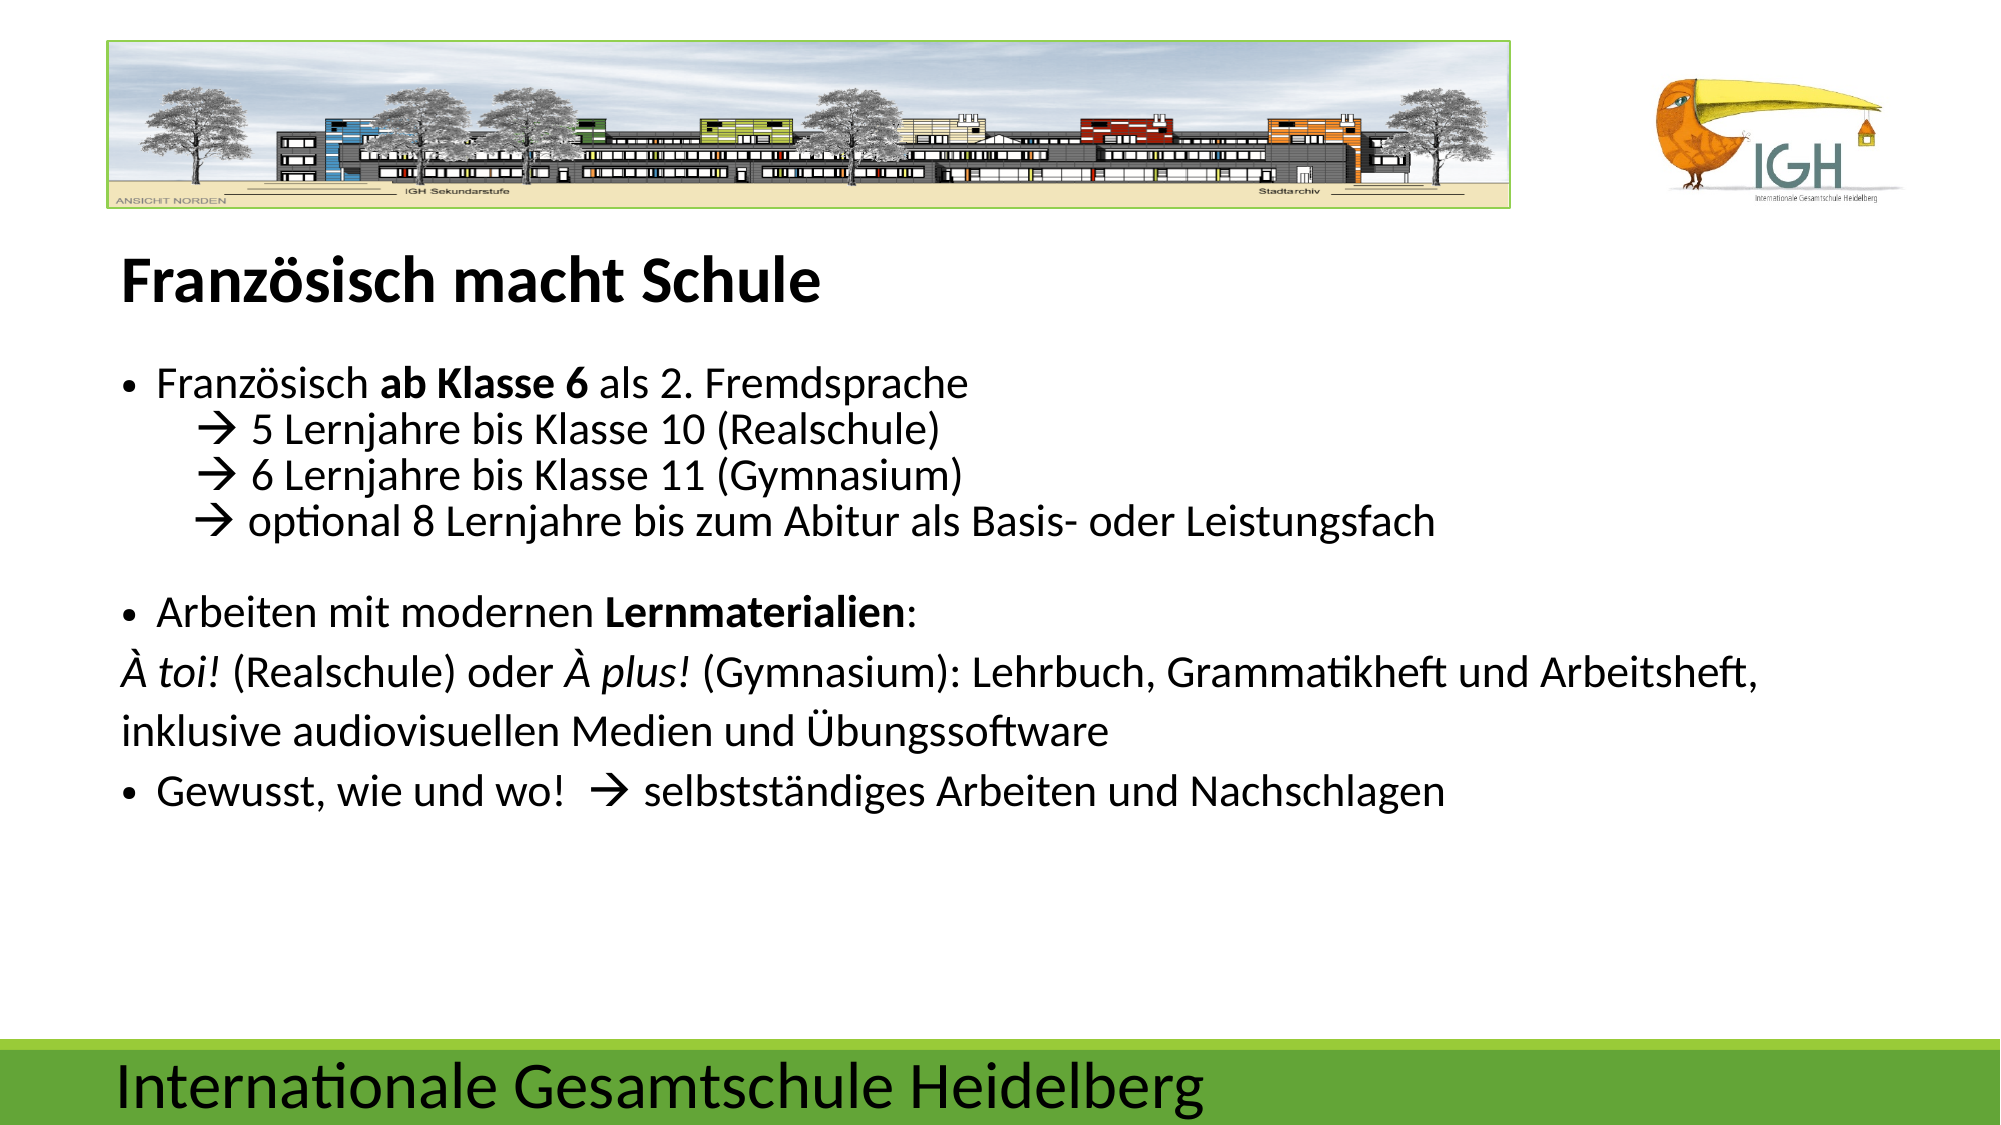

Französisch macht Schule
Französisch ab Klasse 6 als 2. Fremdsprache
	 5 Lernjahre bis Klasse 10 (Realschule)
	 6 Lernjahre bis Klasse 11 (Gymnasium)
 optional 8 Lernjahre bis zum Abitur als Basis- oder Leistungsfach
Arbeiten mit modernen Lernmaterialien:
À toi! (Realschule) oder À plus! (Gymnasium): Lehrbuch, Grammatikheft und Arbeitsheft, inklusive audiovisuellen Medien und Übungssoftware
Gewusst, wie und wo!  selbstständiges Arbeiten und Nachschlagen
Internationale Gesamtschule Heidelberg